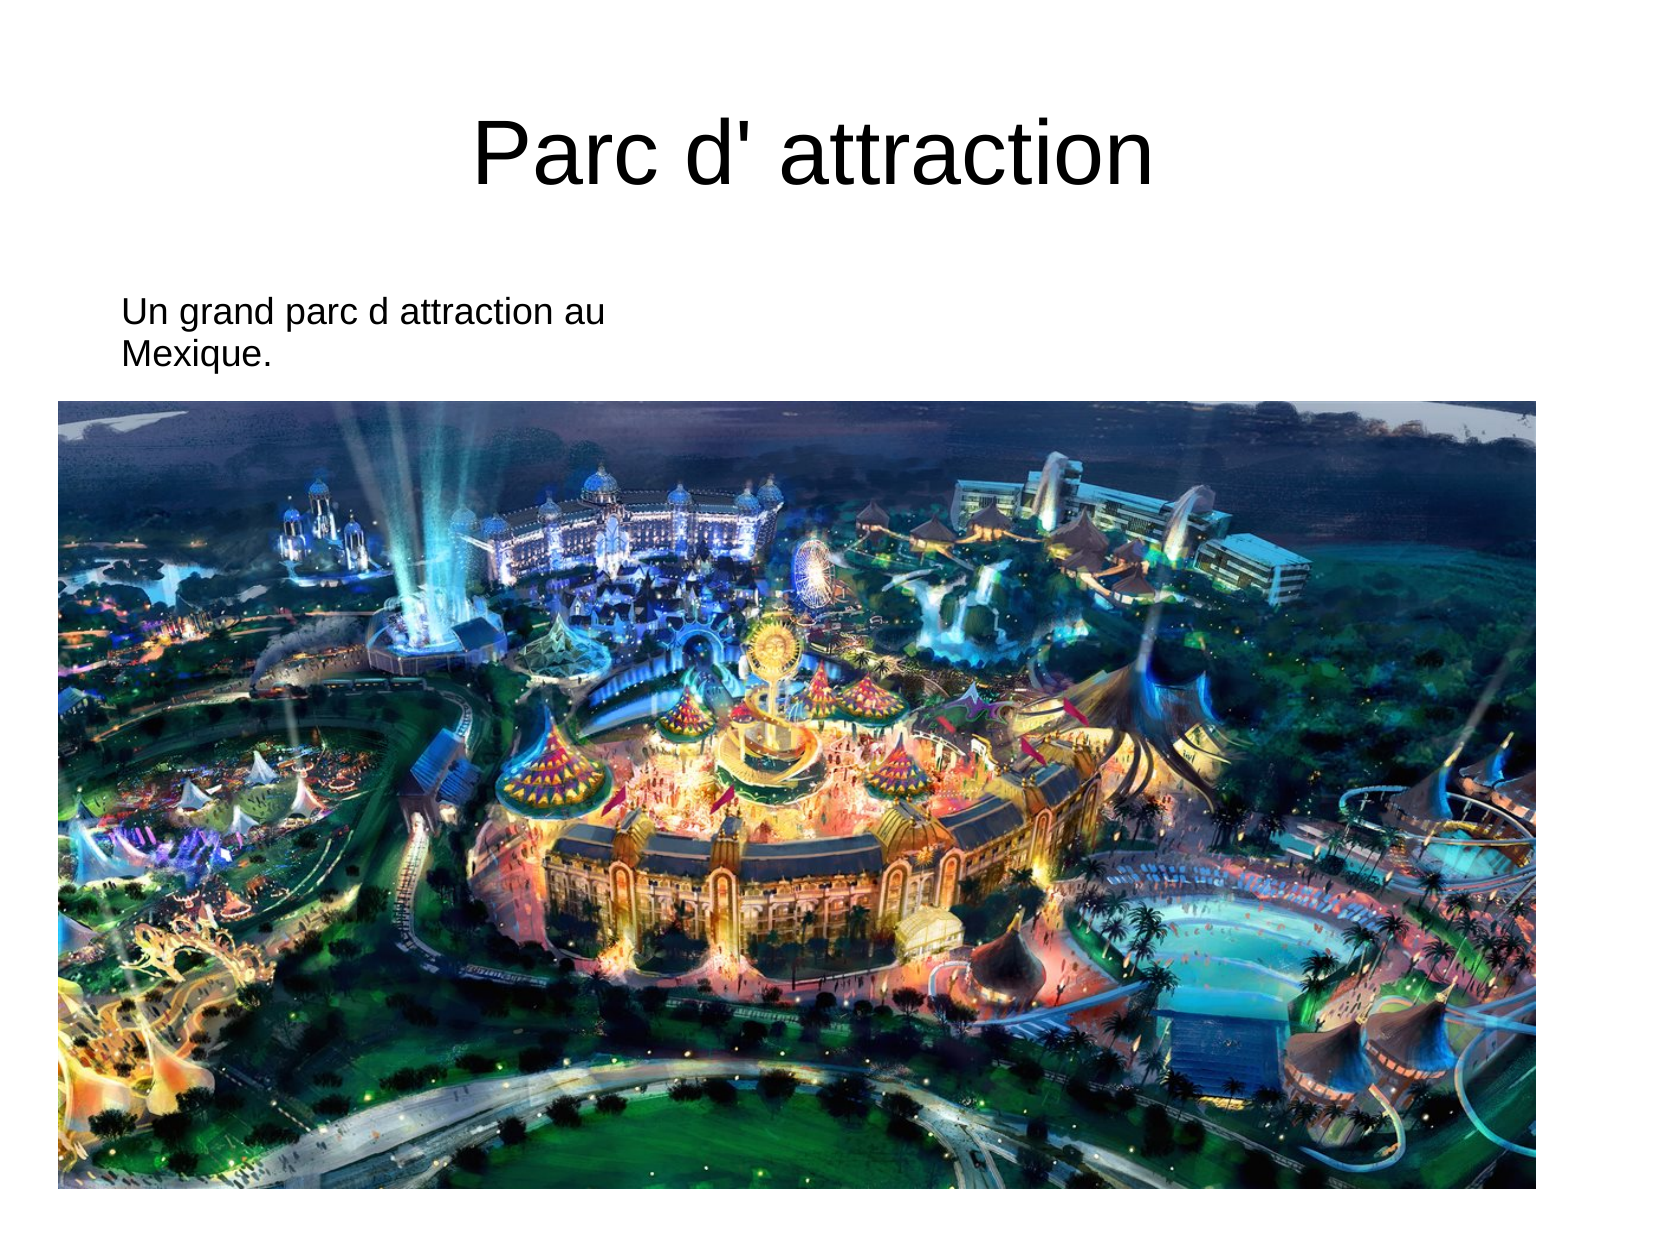

# Parc d' attraction
Un grand parc d attraction au Mexique.